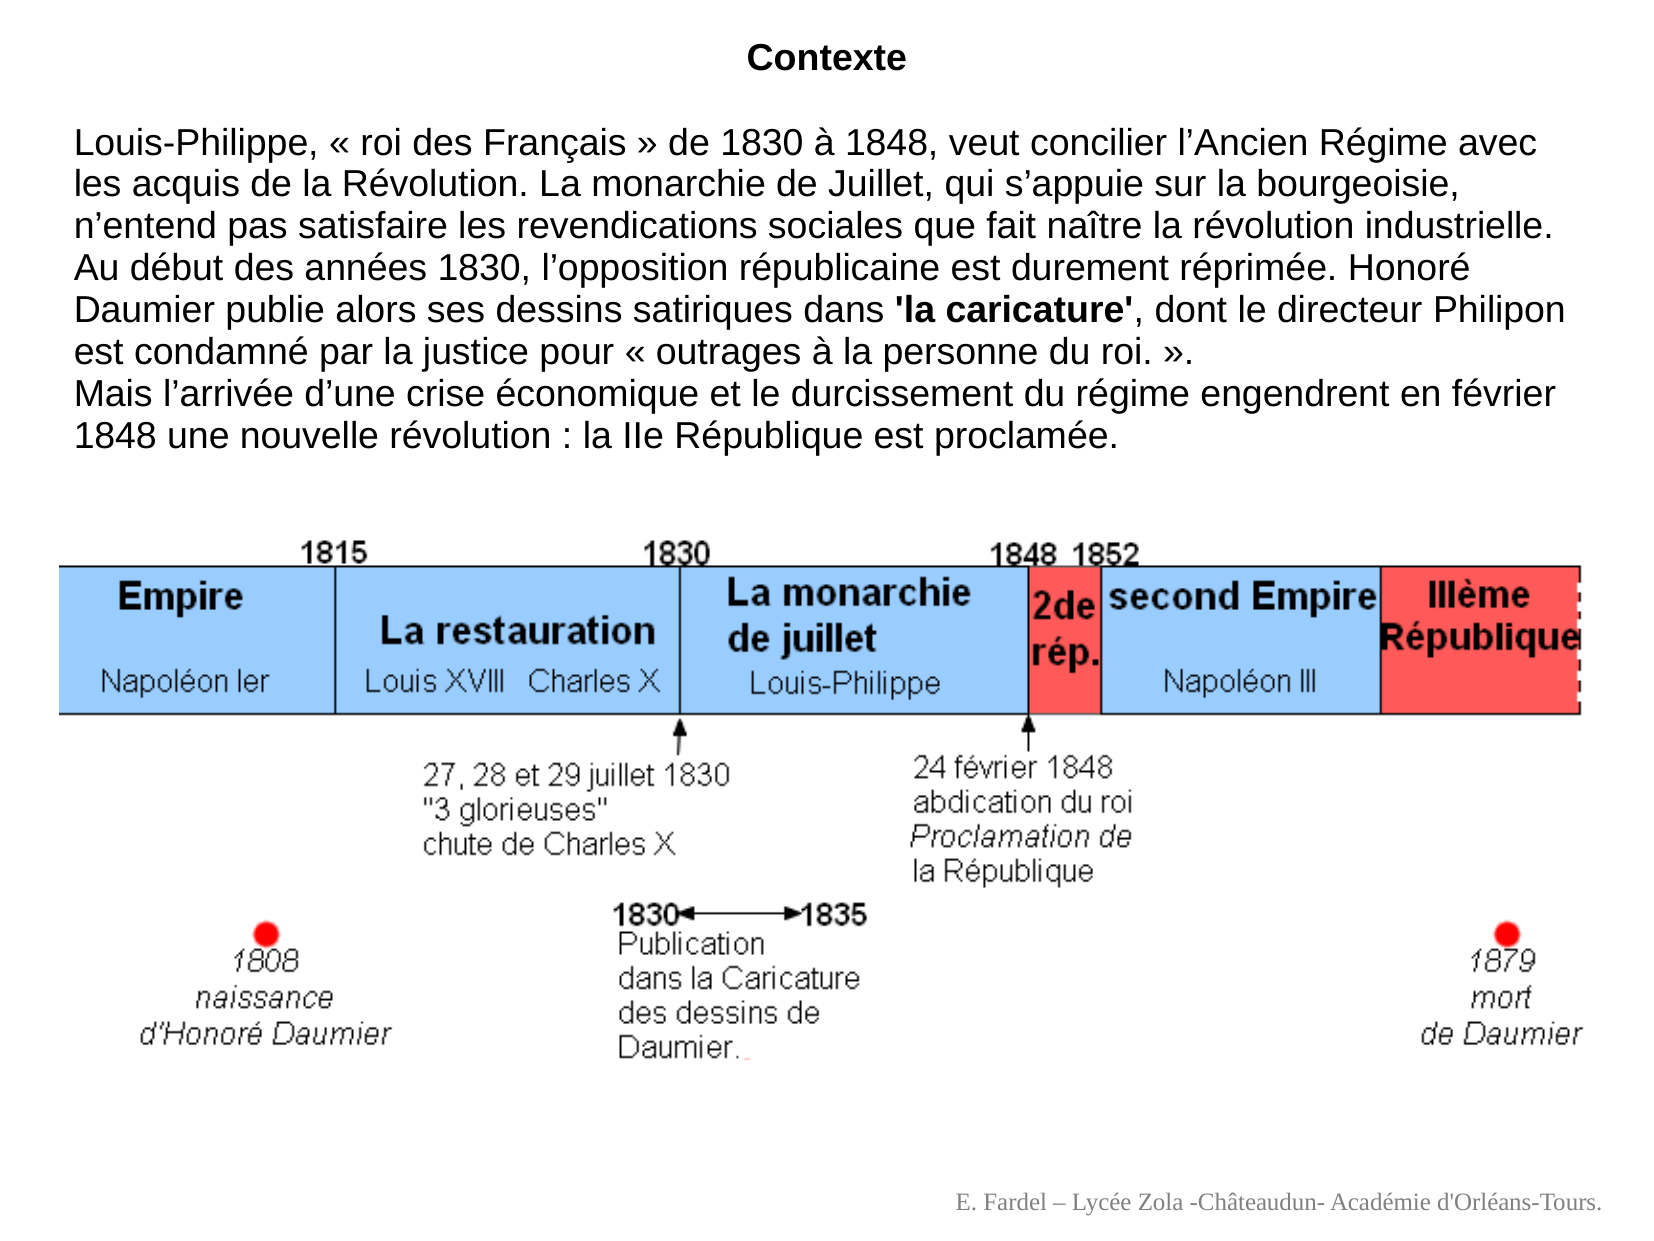

Contexte
Louis-Philippe, « roi des Français » de 1830 à 1848, veut concilier l’Ancien Régime avec les acquis de la Révolution. La monarchie de Juillet, qui s’appuie sur la bourgeoisie, n’entend pas satisfaire les revendications sociales que fait naître la révolution industrielle. Au début des années 1830, l’opposition républicaine est durement réprimée. Honoré Daumier publie alors ses dessins satiriques dans 'la caricature', dont le directeur Philipon est condamné par la justice pour « outrages à la personne du roi. ».
Mais l’arrivée d’une crise économique et le durcissement du régime engendrent en février 1848 une nouvelle révolution : la IIe République est proclamée.
E. Fardel – Lycée Zola -Châteaudun- Académie d'Orléans-Tours.